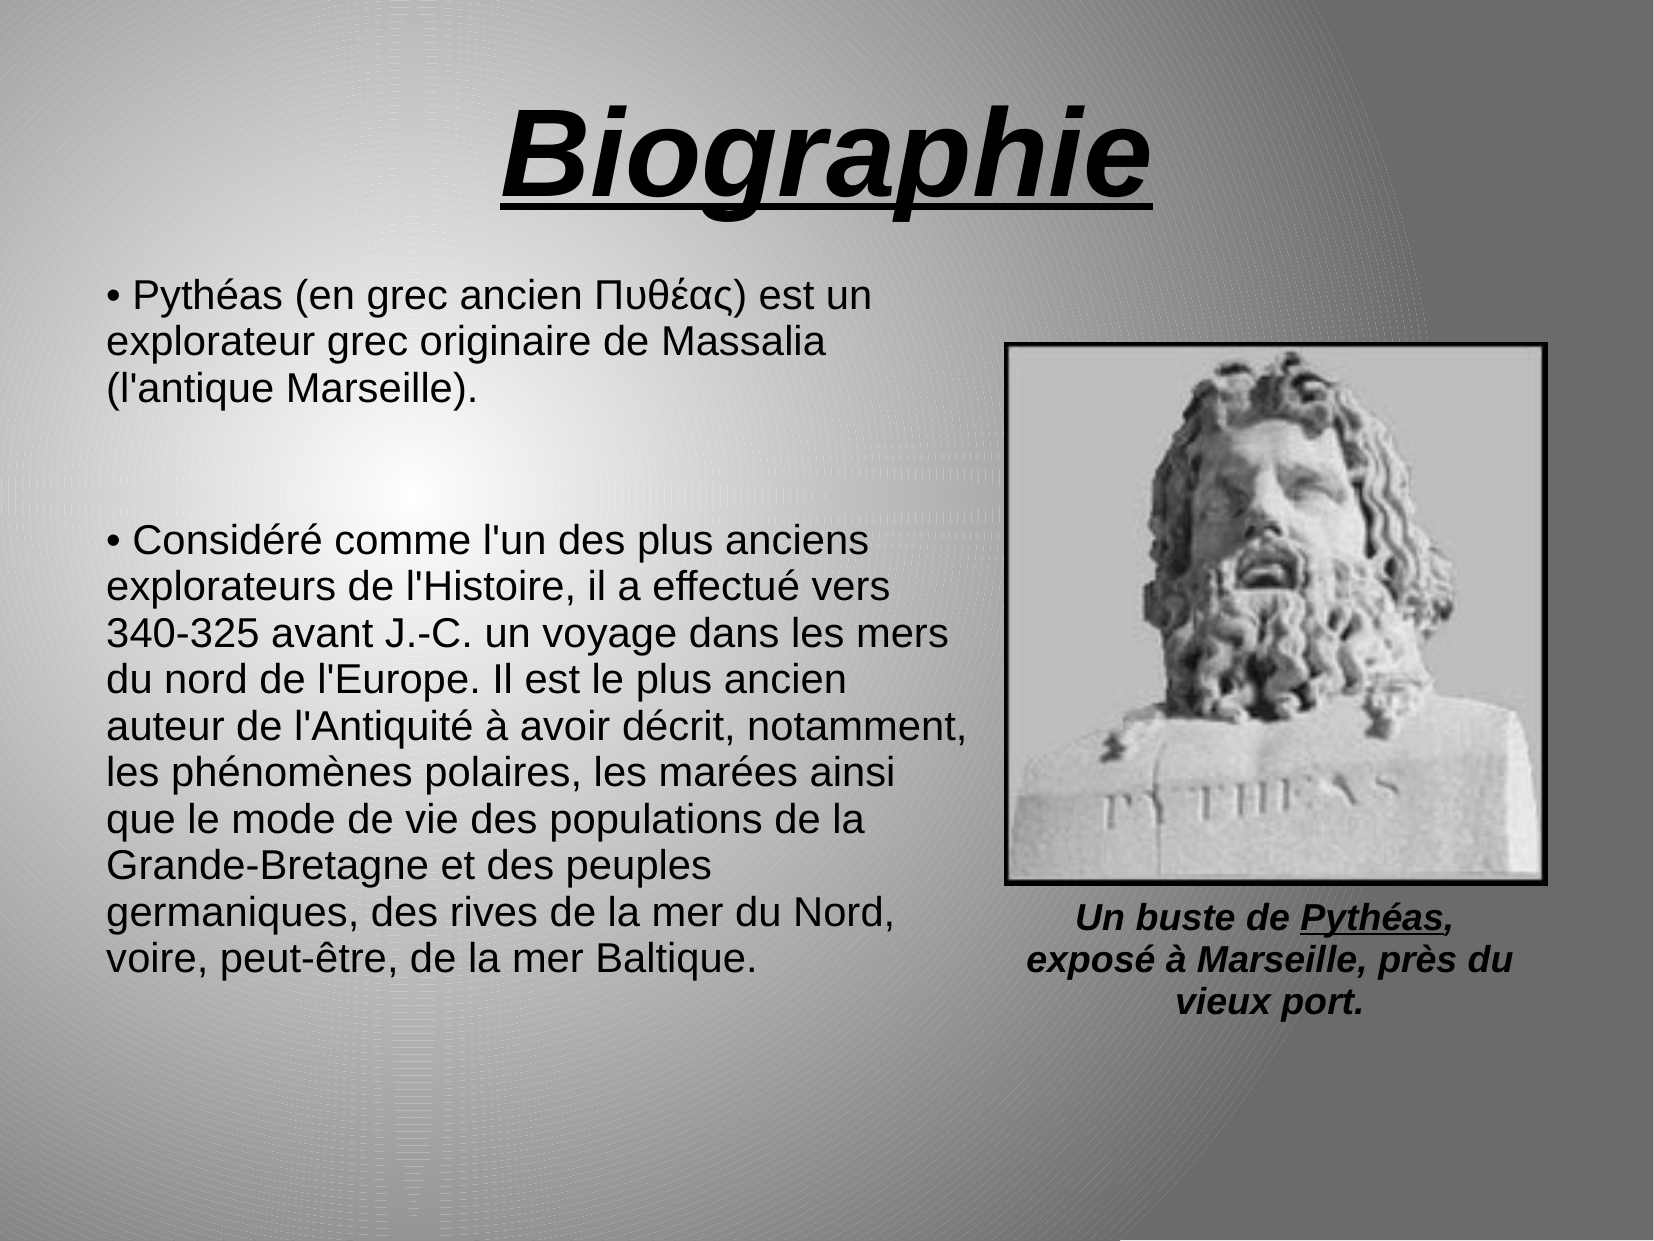

# Biographie
• Pythéas (en grec ancien Πυθέας) est un explorateur grec originaire de Massalia (l'antique Marseille).
• Considéré comme l'un des plus anciens explorateurs de l'Histoire, il a effectué vers 340-325 avant J.-C. un voyage dans les mers du nord de l'Europe. Il est le plus ancien auteur de l'Antiquité à avoir décrit, notamment, les phénomènes polaires, les marées ainsi que le mode de vie des populations de la Grande-Bretagne et des peuples germaniques, des rives de la mer du Nord, voire, peut-être, de la mer Baltique.
Un buste de Pythéas, exposé à Marseille, près du vieux port.